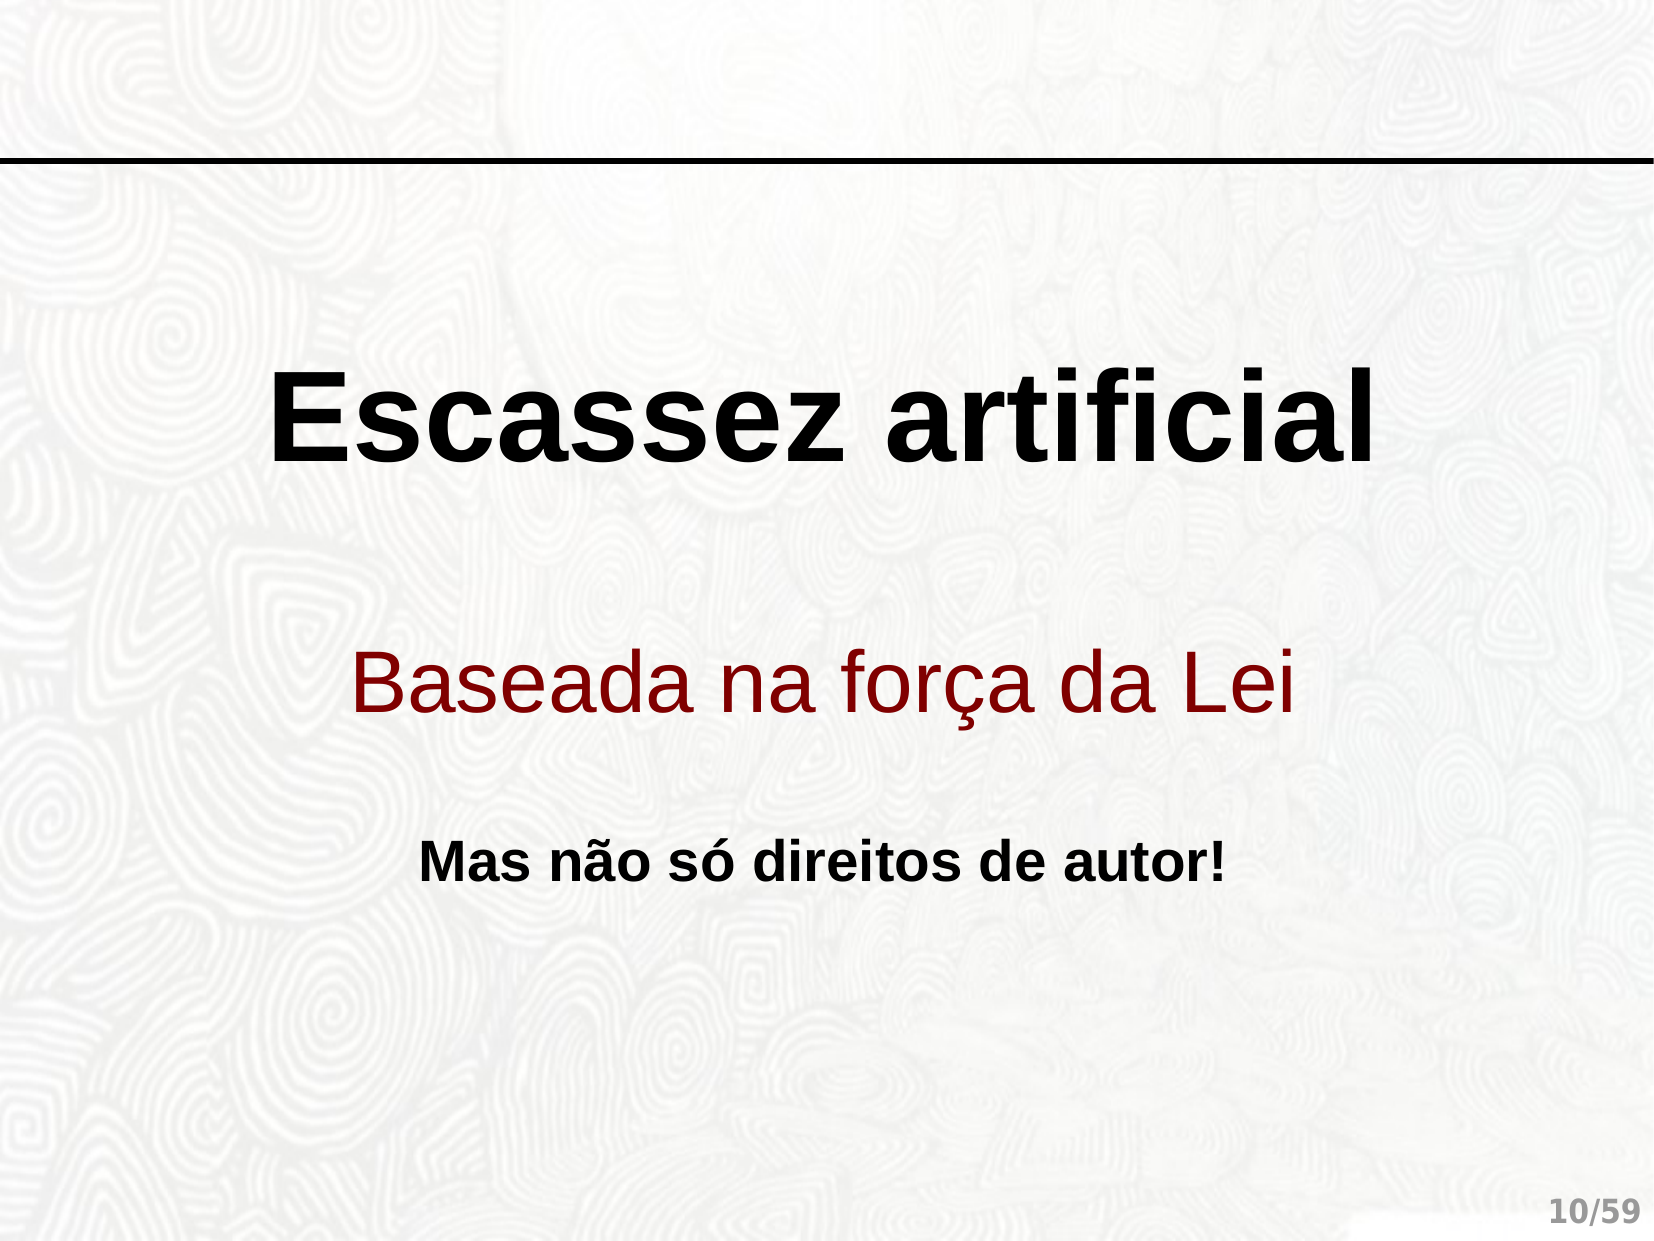

# Escassez artificial
Baseada na força da Lei
Mas não só direitos de autor!
10